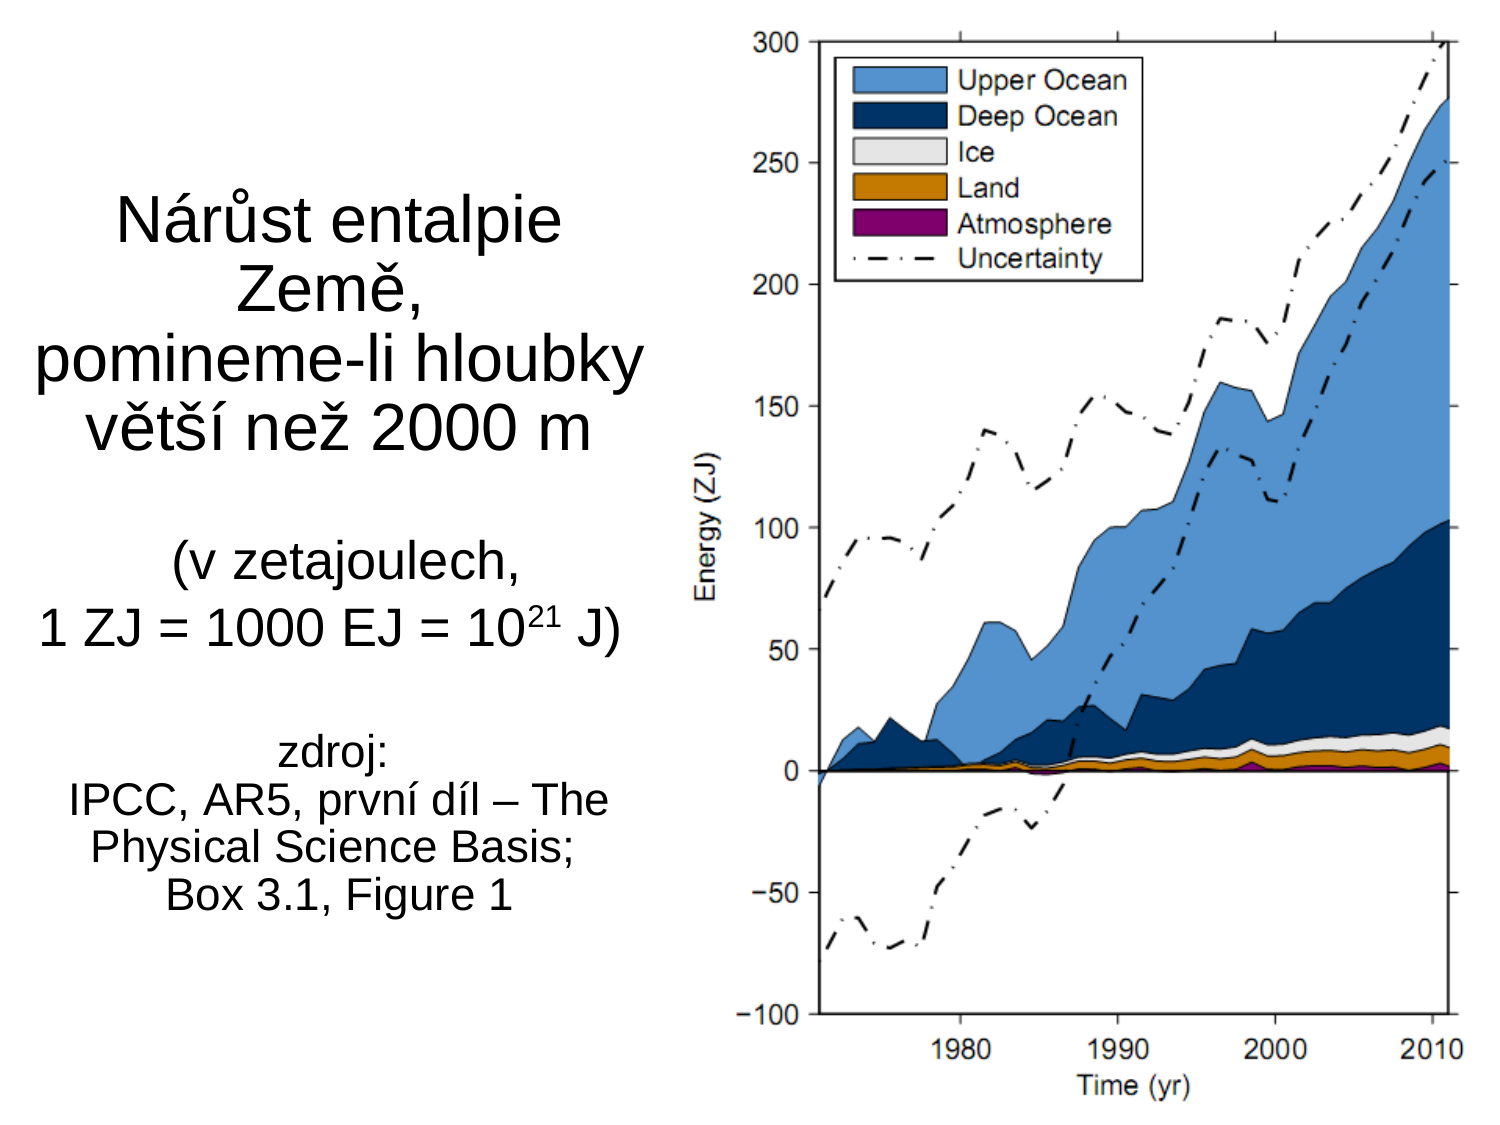

# Nárůst entalpie Země, pomineme-li hloubky větší než 2000 m (v zetajoulech, 1 ZJ = 1000 EJ = 1021 J) zdroj: IPCC, AR5, první díl – The Physical Science Basis; Box 3.1, Figure 1